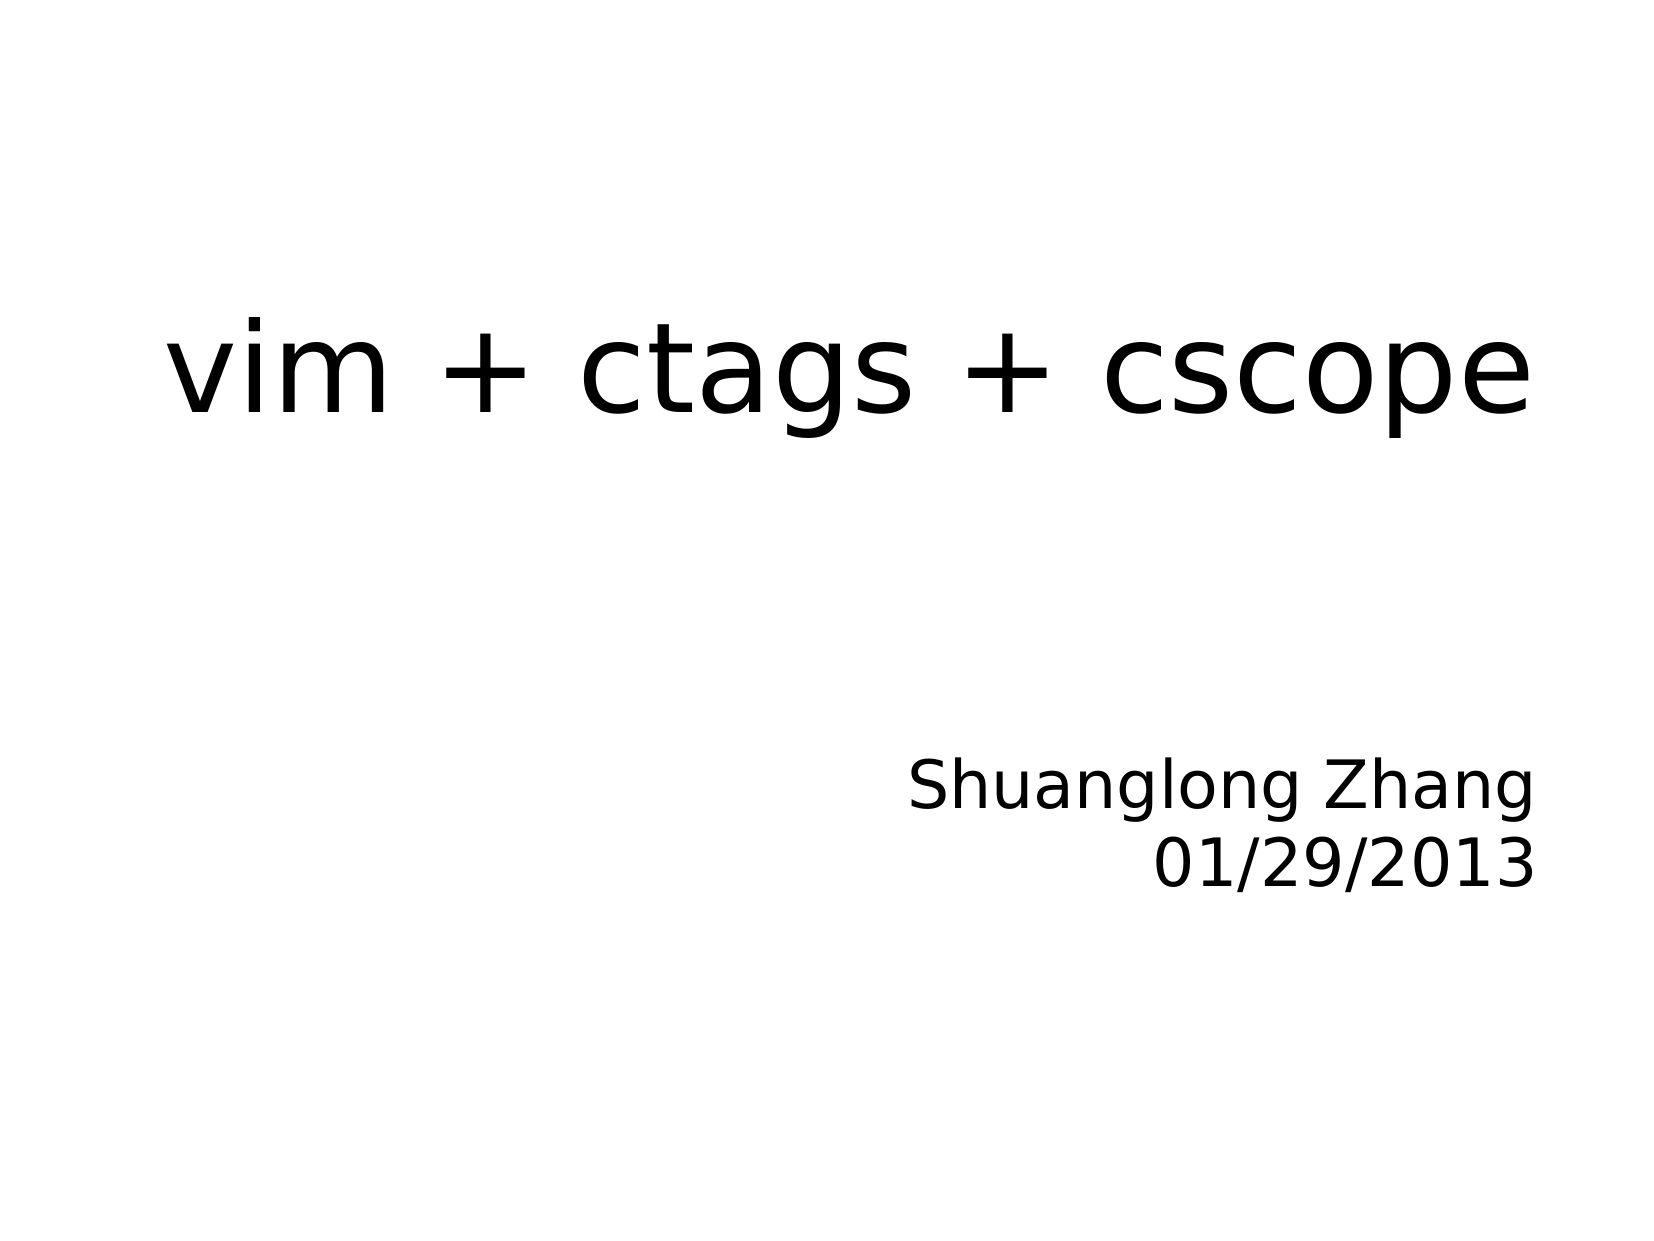

# vim + ctags + cscope
Shuanglong Zhang
01/29/2013